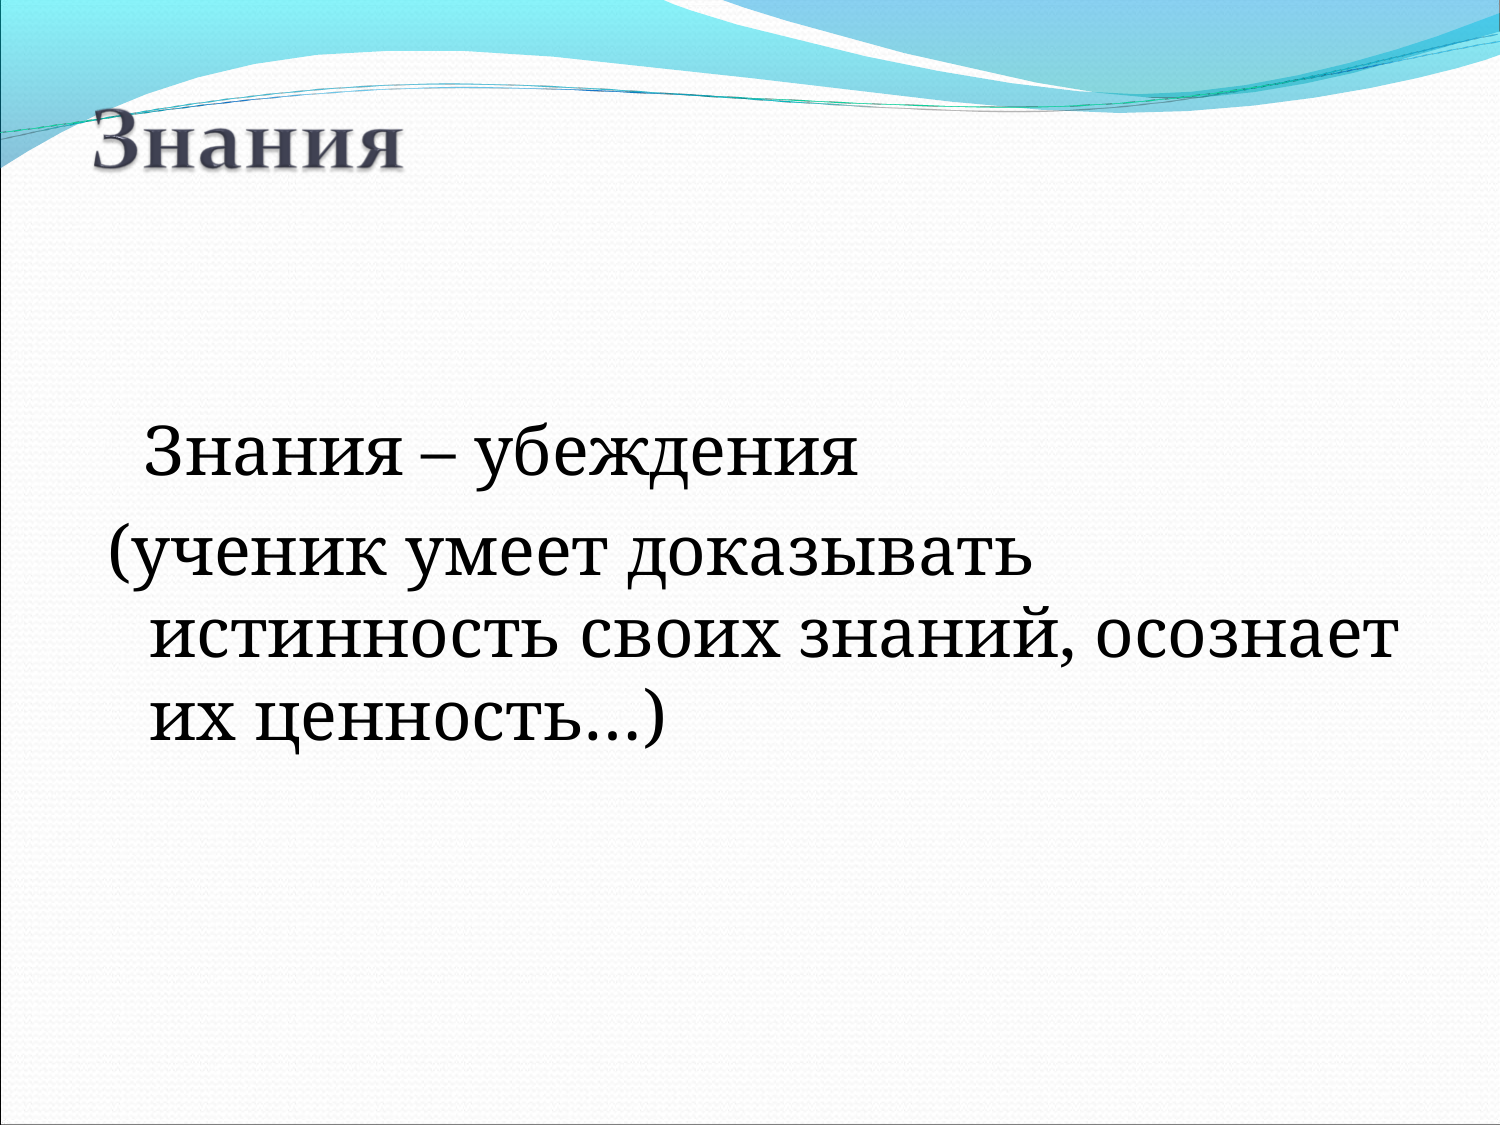

# Знания – убеждения
(ученик умеет доказывать истинность своих знаний, осознает их ценность…)